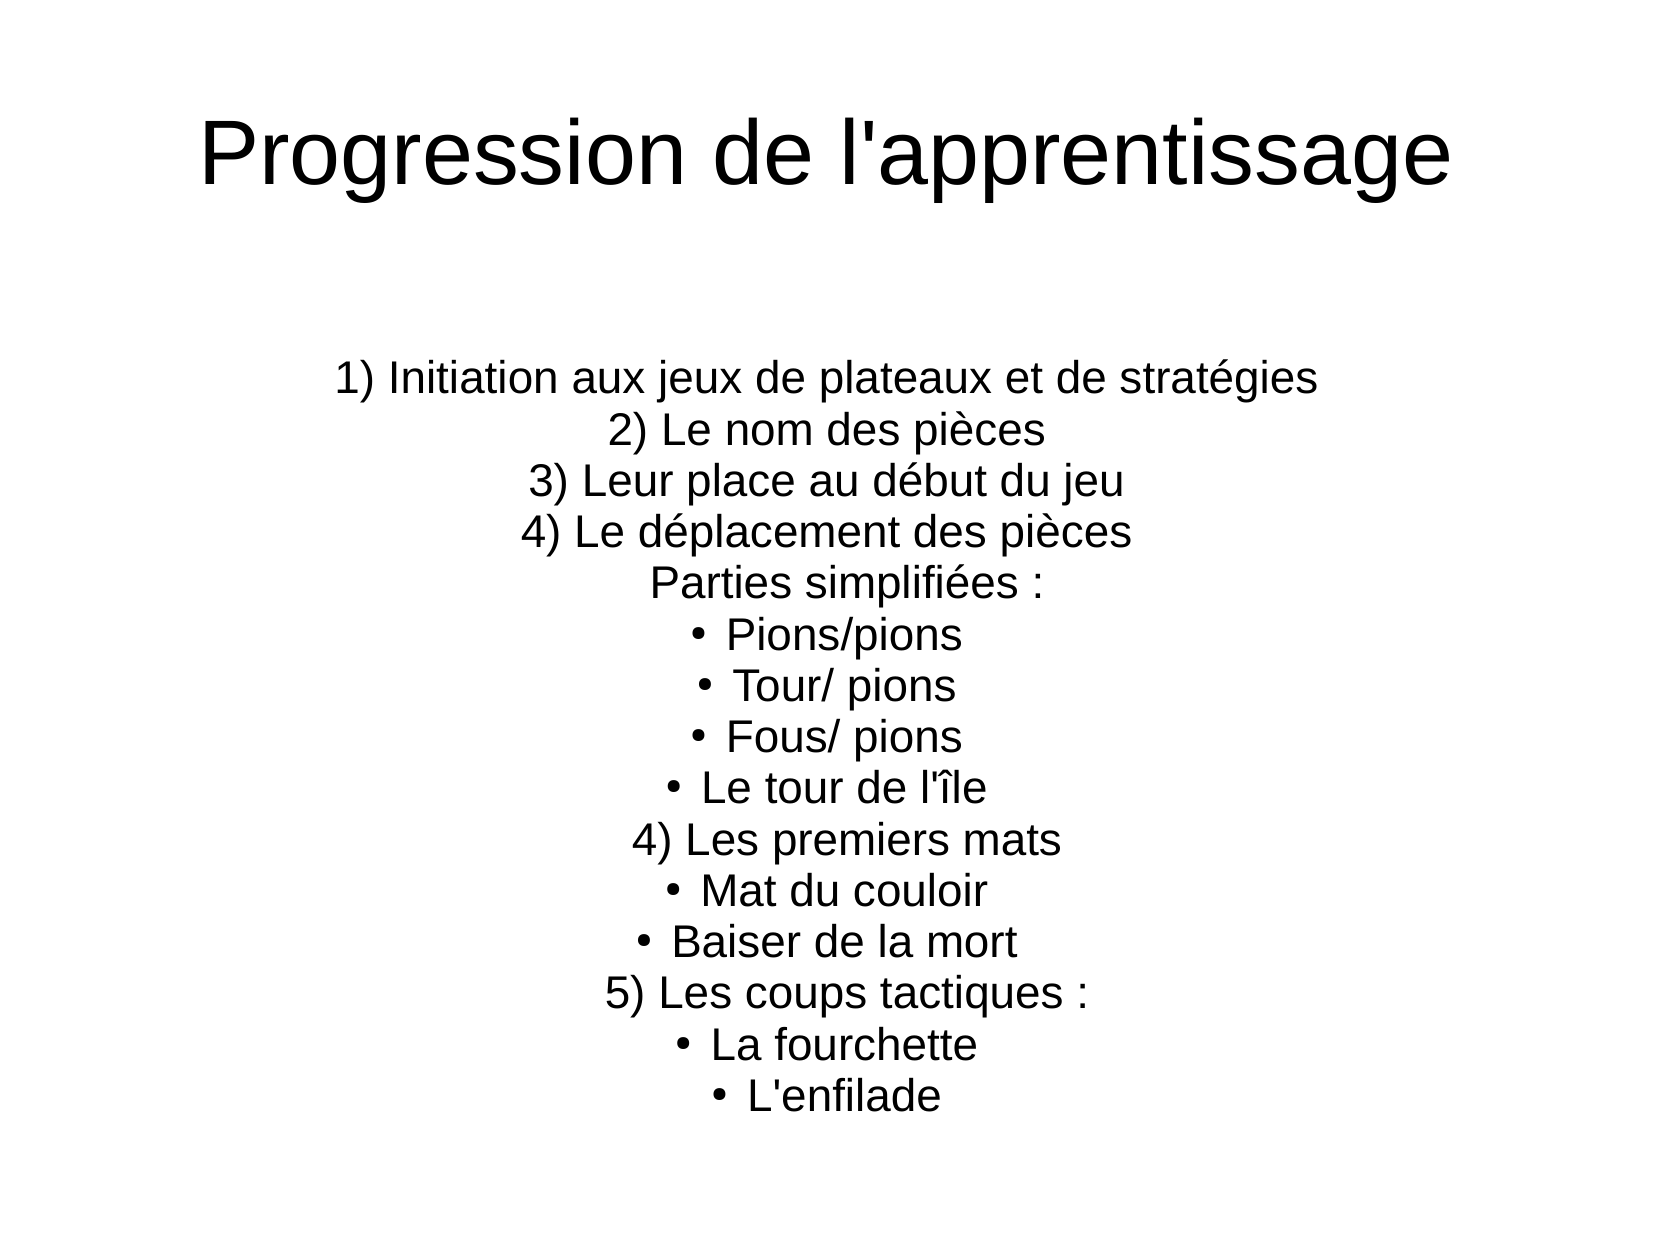

# Progression de l'apprentissage
 Initiation aux jeux de plateaux et de stratégies
 Le nom des pièces
 Leur place au début du jeu
 Le déplacement des pièces
Parties simplifiées :
Pions/pions
Tour/ pions
Fous/ pions
Le tour de l'île
4) Les premiers mats
Mat du couloir
Baiser de la mort
5) Les coups tactiques :
La fourchette
L'enfilade